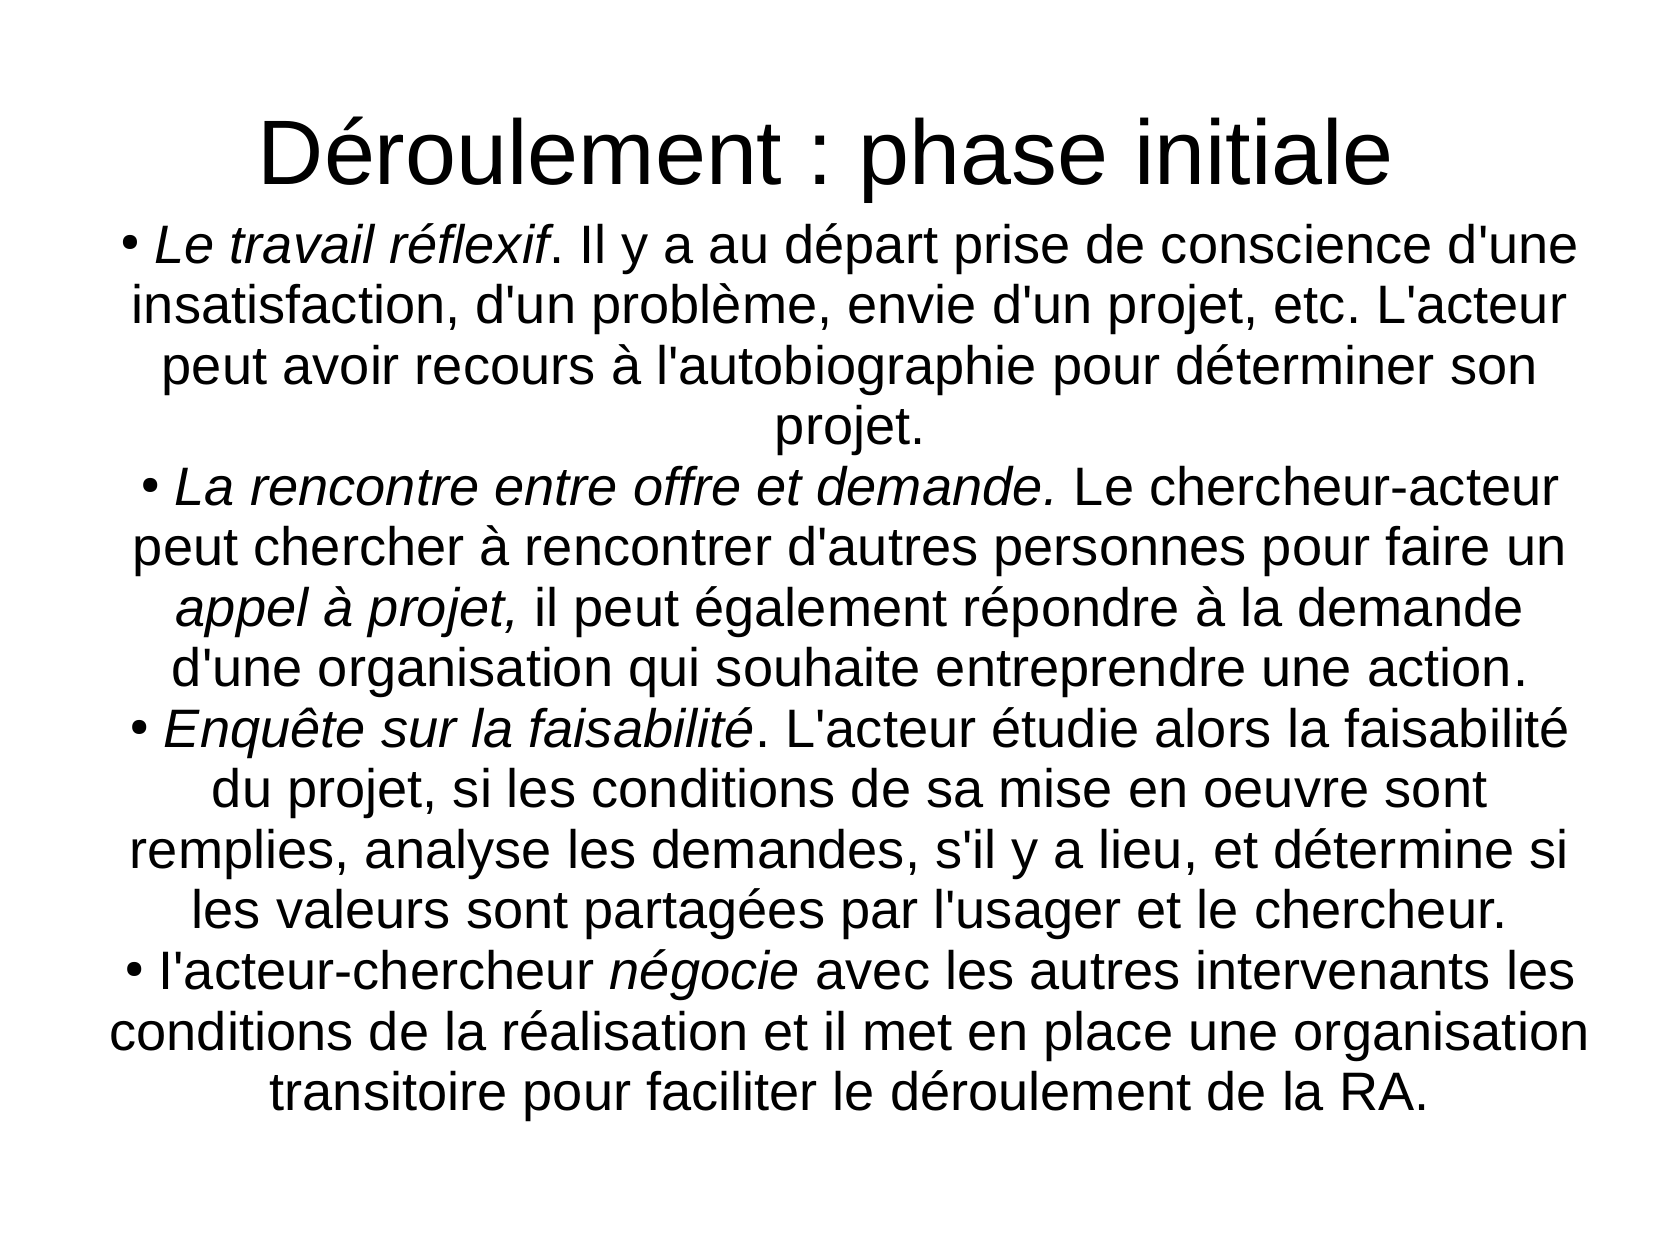

# Déroulement : phase initiale
 Le travail réflexif. Il y a au départ prise de conscience d'une insatisfaction, d'un problème, envie d'un projet, etc. L'acteur peut avoir recours à l'autobiographie pour déterminer son projet.
 La rencontre entre offre et demande. Le chercheur-acteur peut chercher à rencontrer d'autres personnes pour faire un appel à projet, il peut également répondre à la demande d'une organisation qui souhaite entreprendre une action.
 Enquête sur la faisabilité. L'acteur étudie alors la faisabilité du projet, si les conditions de sa mise en oeuvre sont remplies, analyse les demandes, s'il y a lieu, et détermine si les valeurs sont partagées par l'usager et le chercheur.
 I'acteur-chercheur négocie avec les autres intervenants les conditions de la réalisation et il met en place une organisation transitoire pour faciliter le déroulement de la RA.